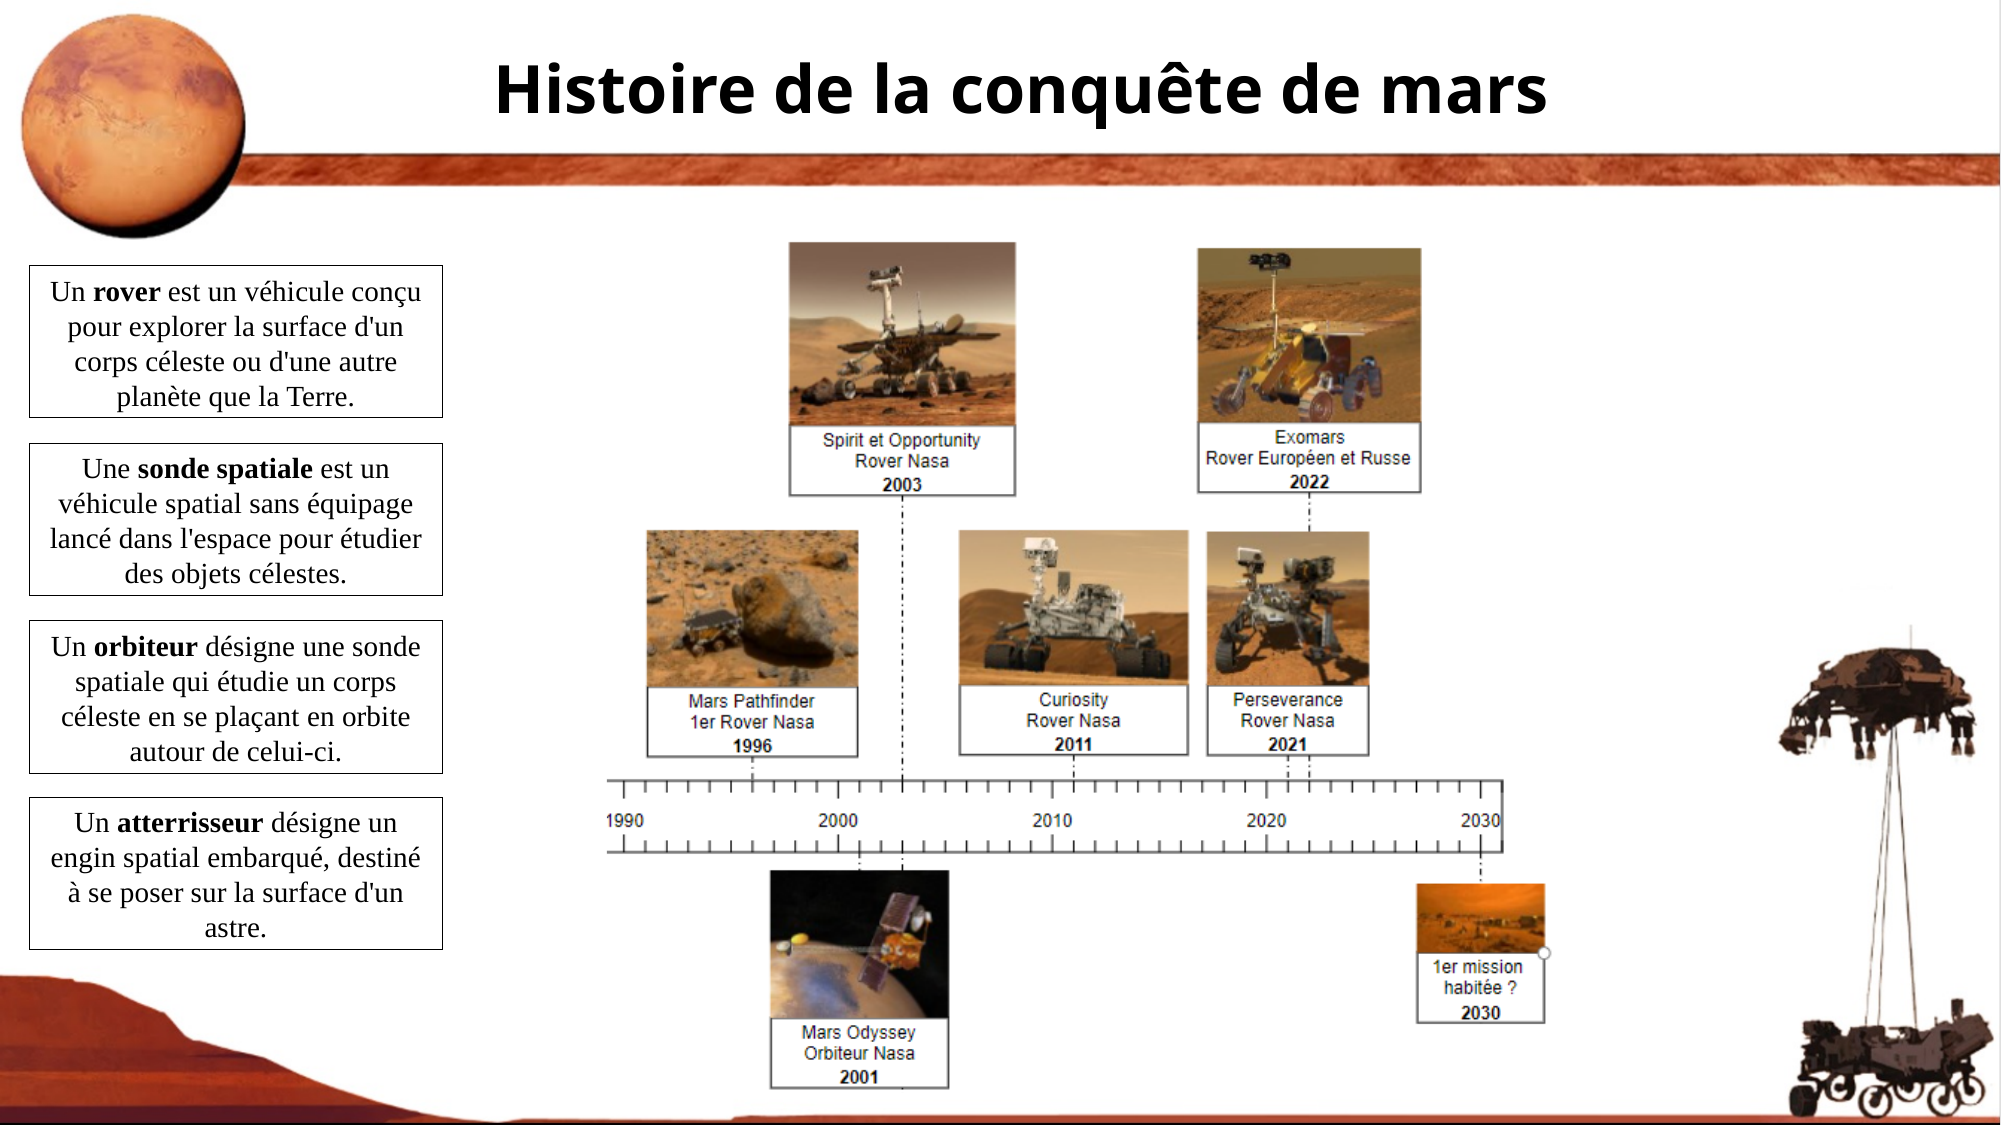

Histoire de la conquête de mars
Un rover est un véhicule conçu pour explorer la surface d'un corps céleste ou d'une autre planète que la Terre.
Une sonde spatiale est un véhicule spatial sans équipage lancé dans l'espace pour étudier des objets célestes.
Un orbiteur désigne une sonde spatiale qui étudie un corps céleste en se plaçant en orbite autour de celui-ci.
Un atterrisseur désigne un engin spatial embarqué, destiné à se poser sur la surface d'un astre.